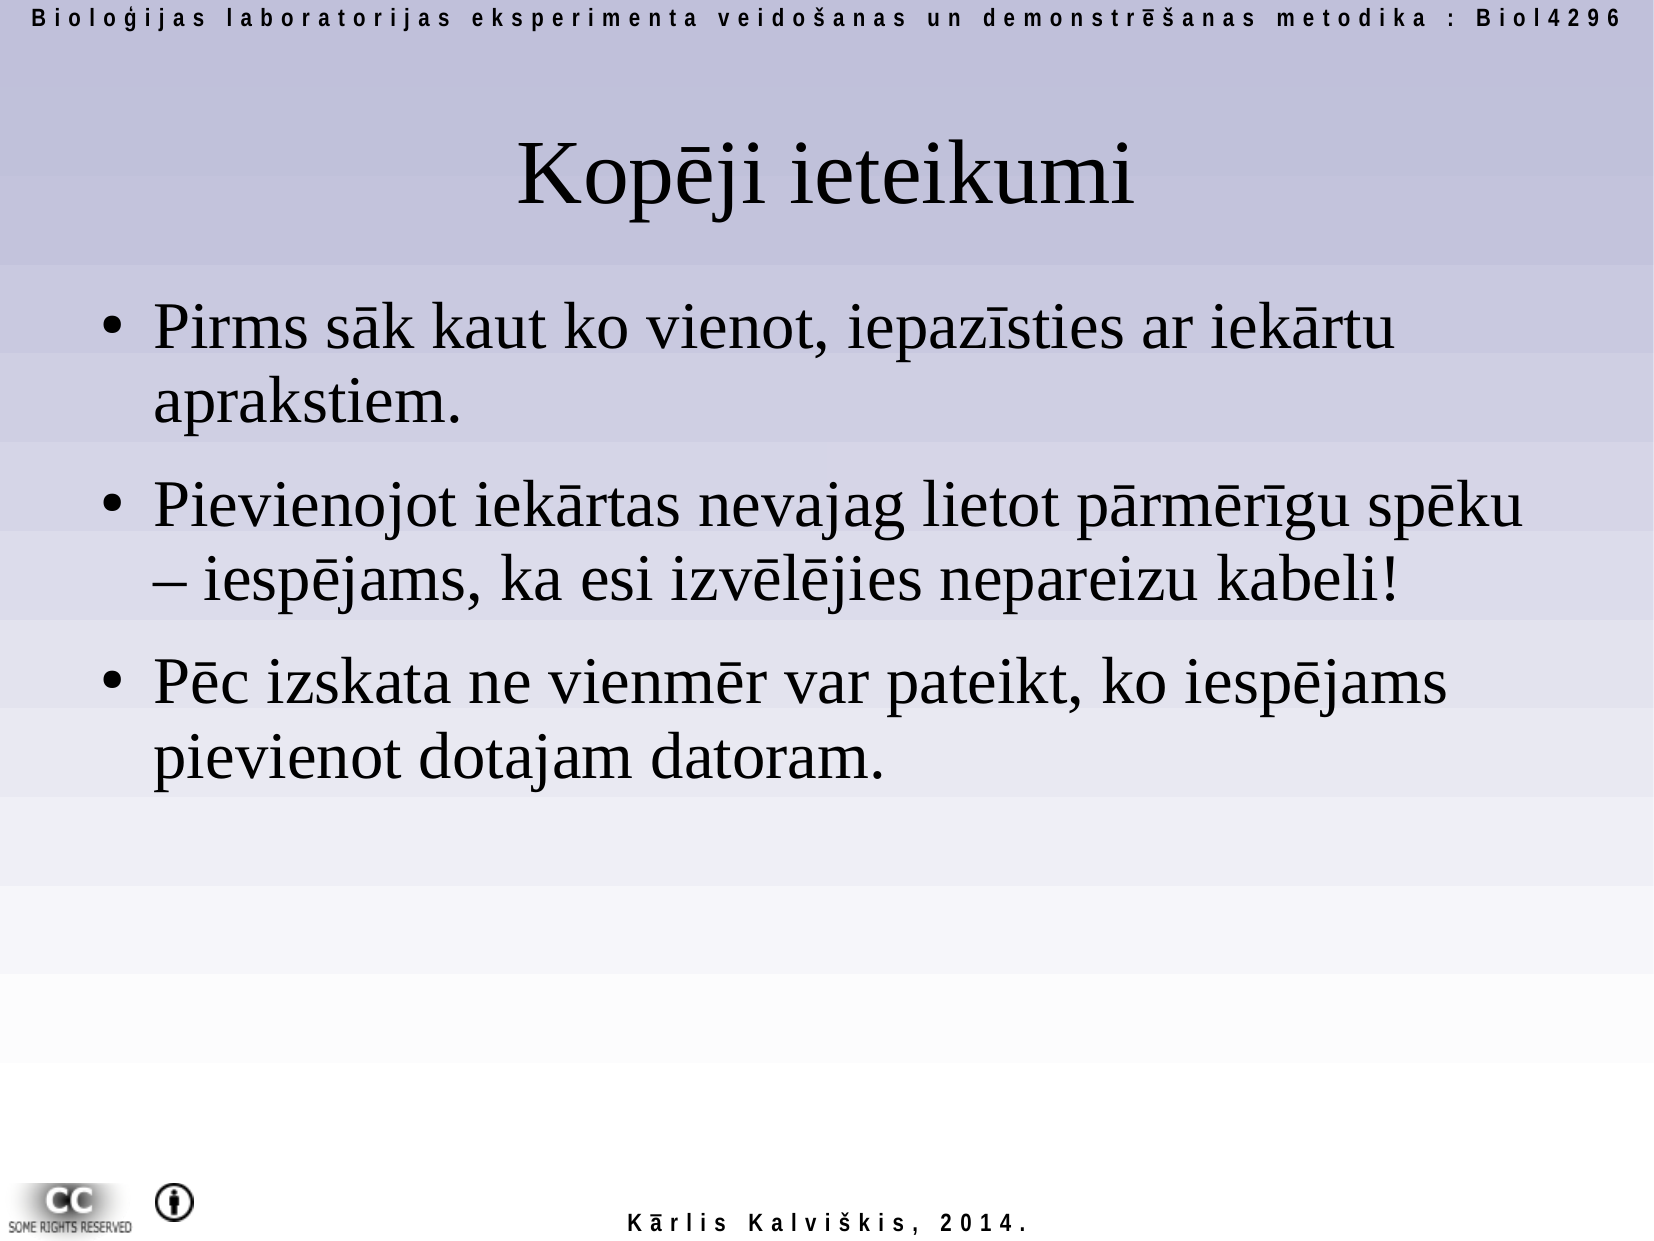

# Kopēji ieteikumi
Pirms sāk kaut ko vienot, iepazīsties ar iekārtu aprakstiem.
Pievienojot iekārtas nevajag lietot pārmērīgu spēku – iespējams, ka esi izvēlējies nepareizu kabeli!
Pēc izskata ne vienmēr var pateikt, ko iespējams pievienot dotajam datoram.